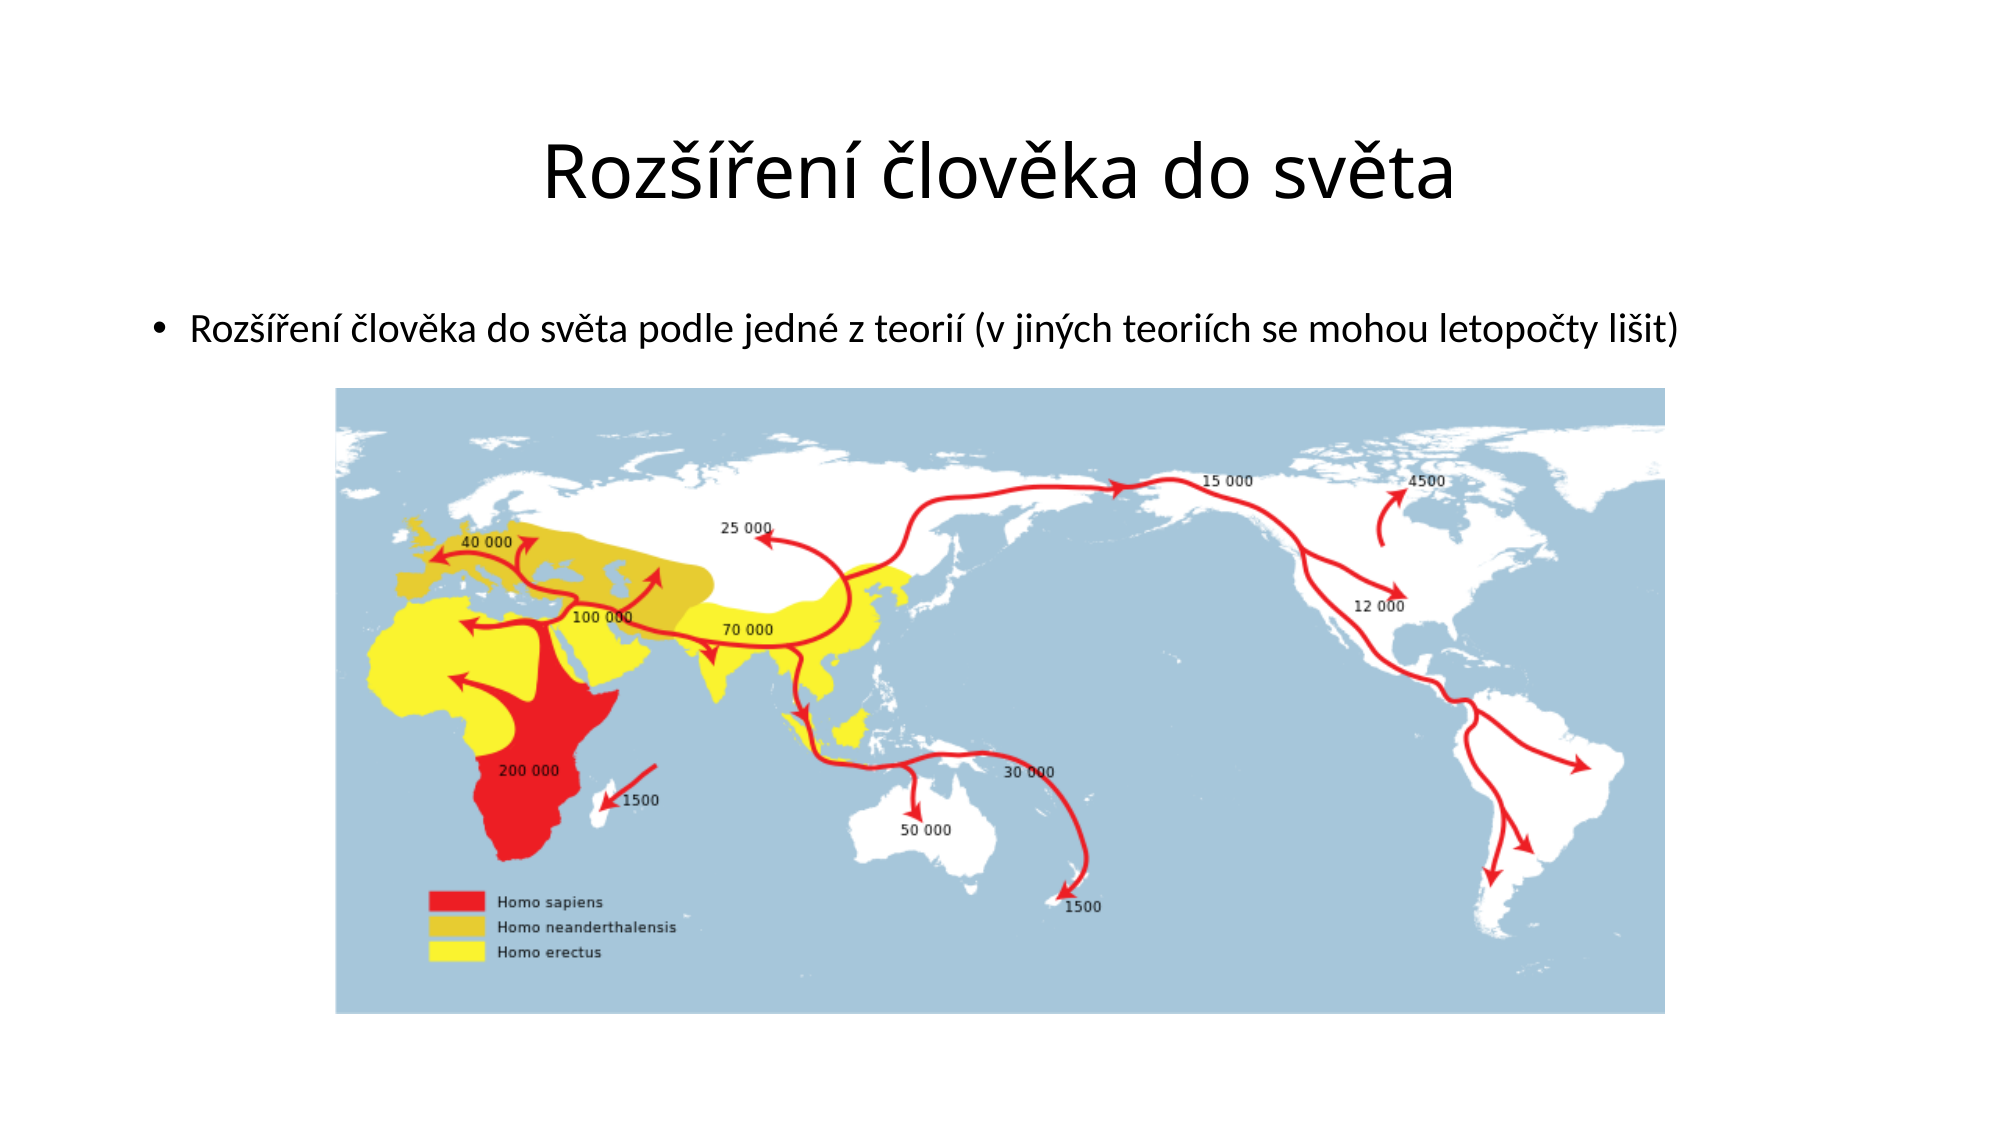

# Rozšíření člověka do světa
Rozšíření člověka do světa podle jedné z teorií (v jiných teoriích se mohou letopočty lišit)